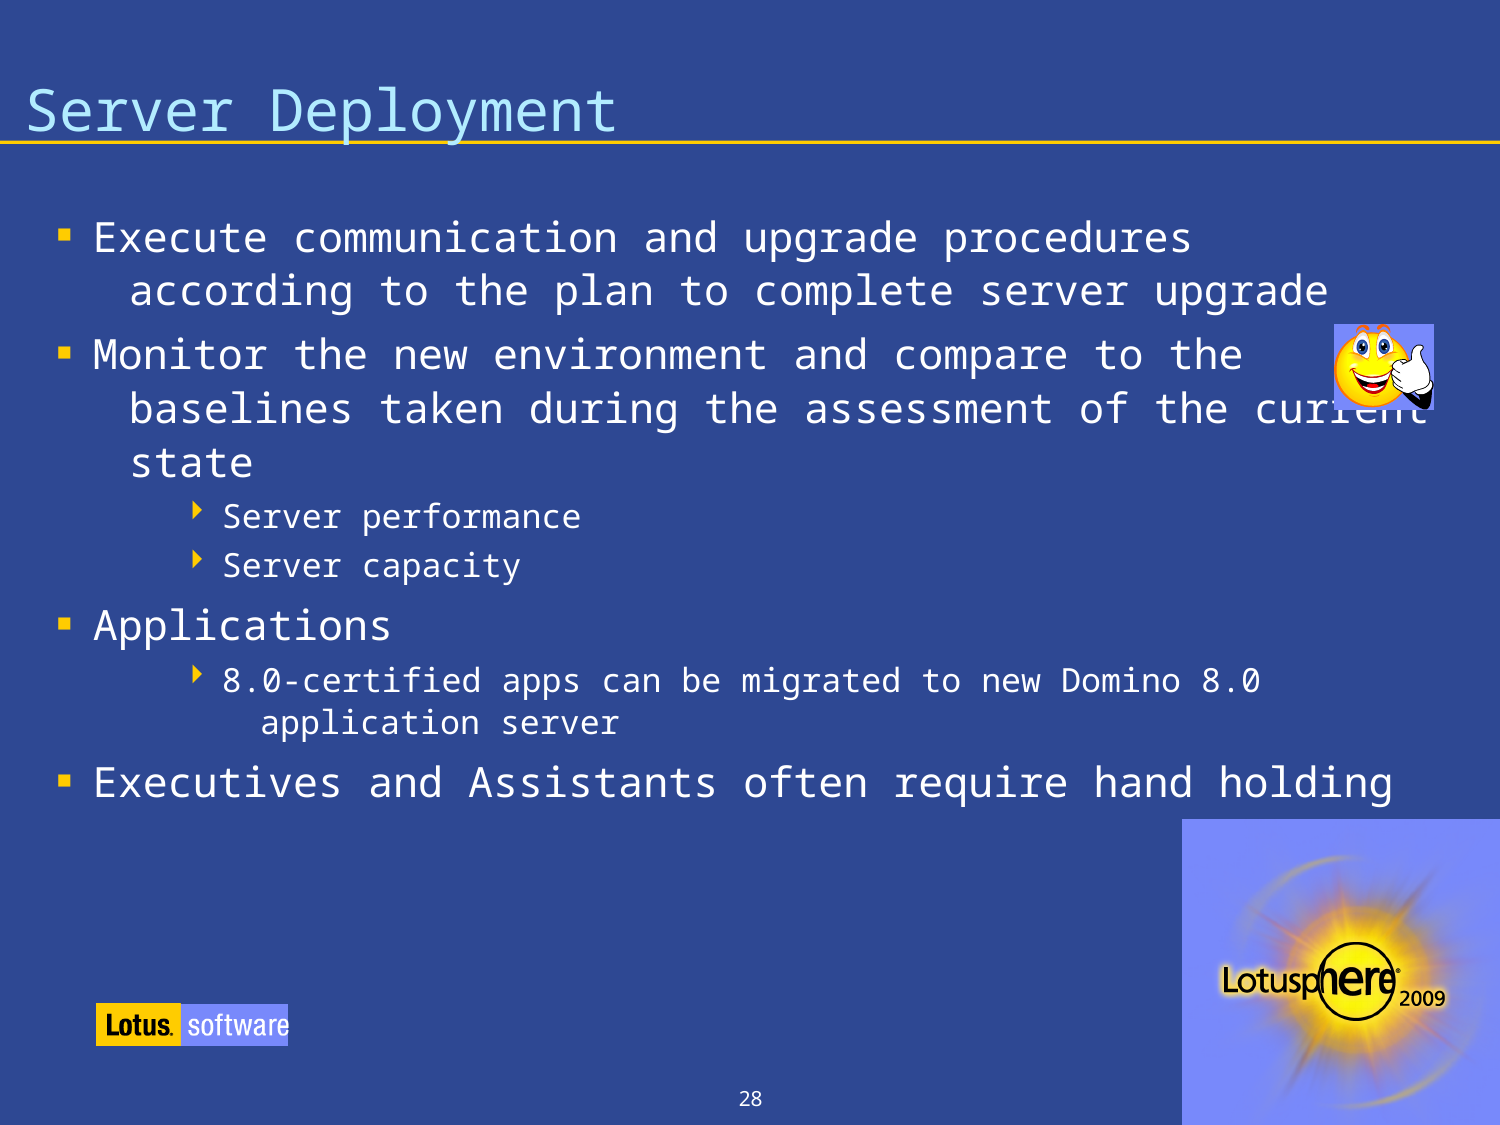

# Server Deployment
Execute communication and upgrade procedures according to the plan to complete server upgrade
Monitor the new environment and compare to the baselines taken during the assessment of the current state
Server performance
Server capacity
Applications
8.0-certified apps can be migrated to new Domino 8.0 application server
Executives and Assistants often require hand holding
28